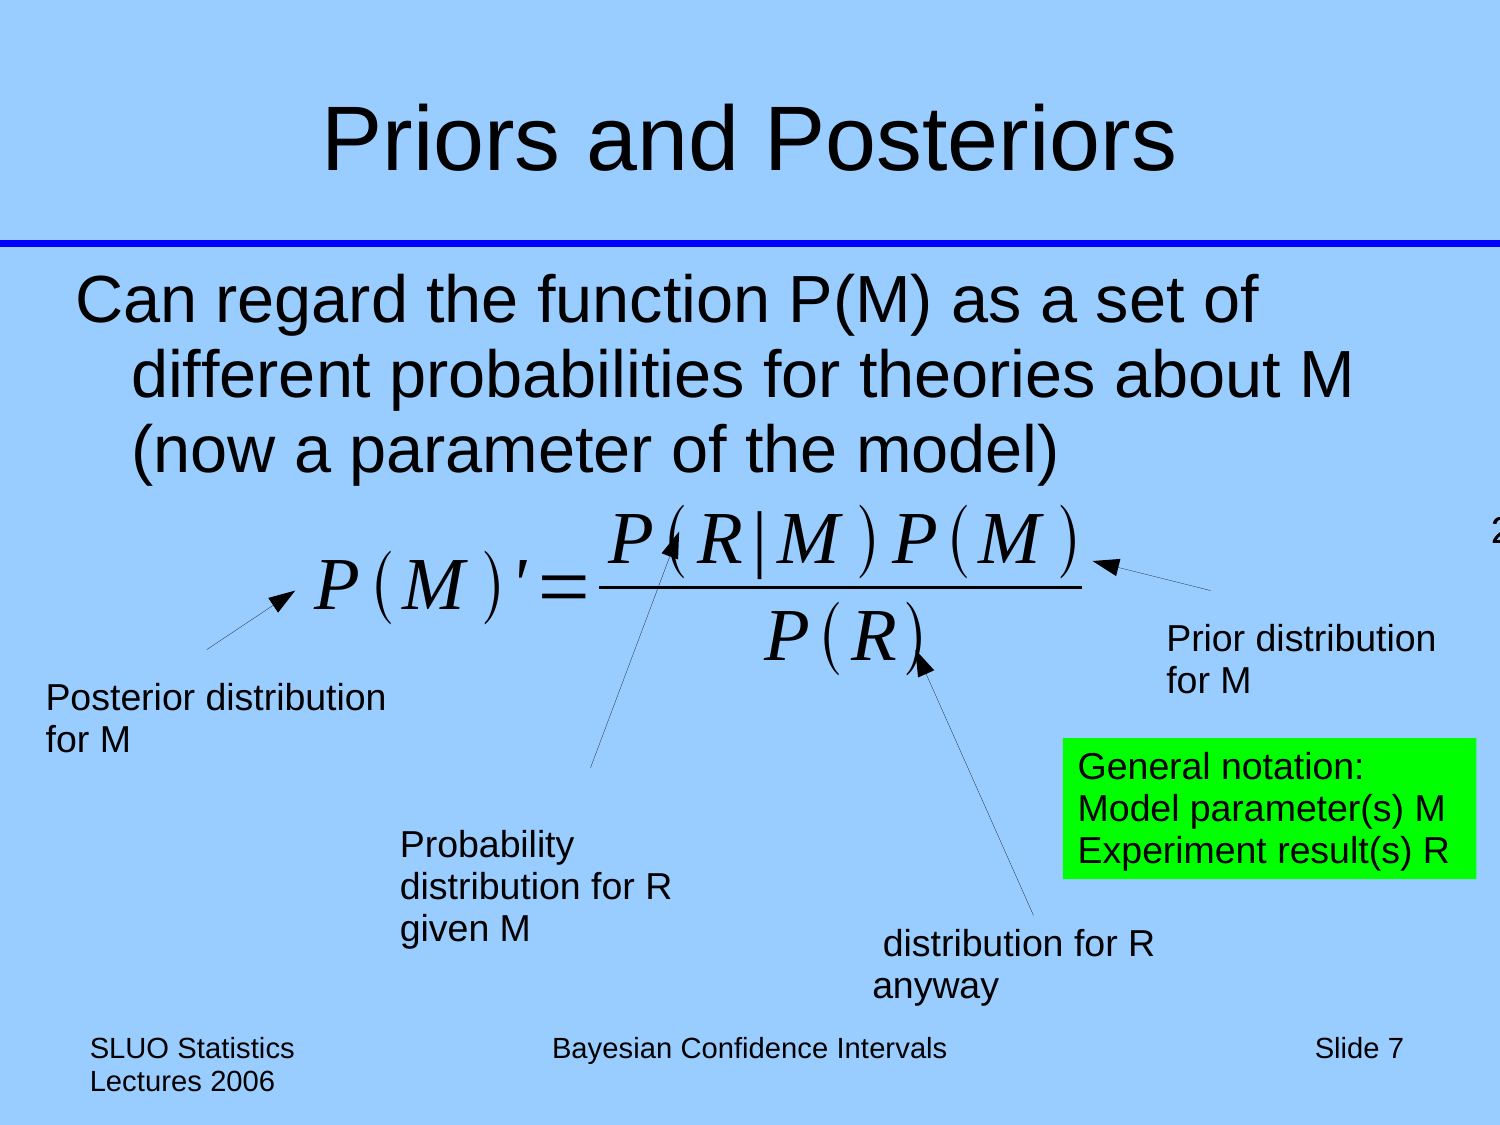

# Priors and Posteriors
Can regard the function P(M) as a set of different probabilities for theories about M (now a parameter of the model)
2.30
2.30
Prior distribution for M
Posterior distribution for M
General notation:
Model parameter(s) M
Experiment result(s) R
Probability distribution for R given M
 distribution for R anyway
7